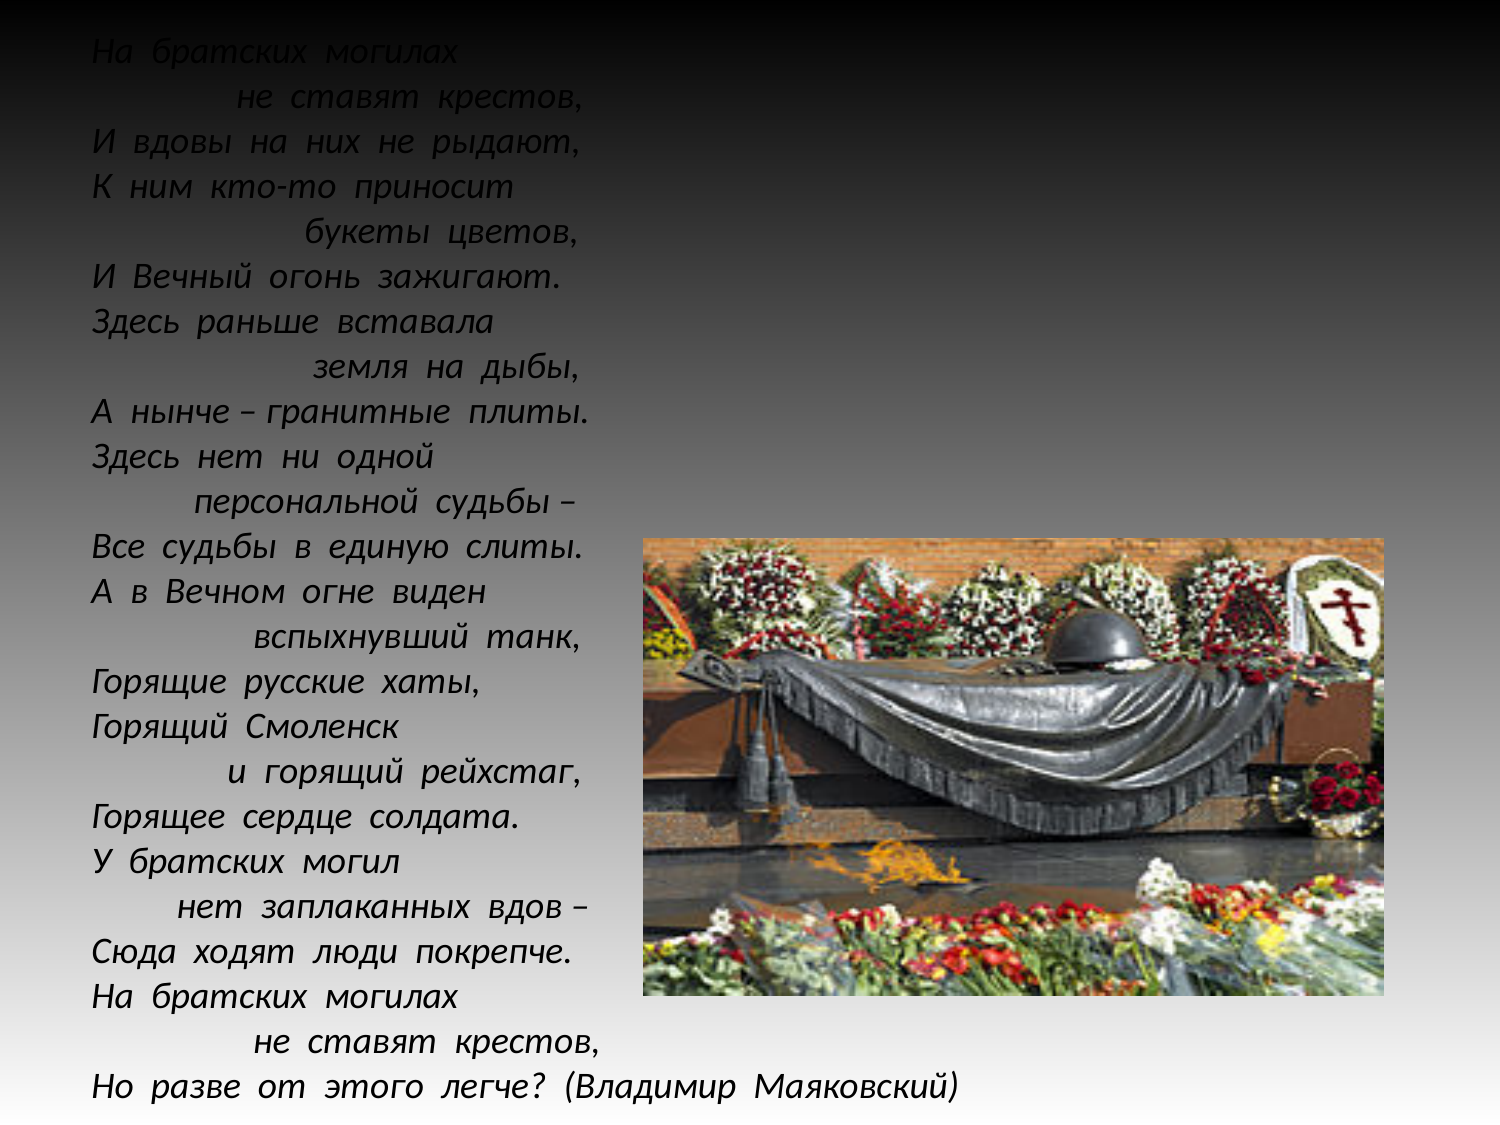

На братских могилах
 не ставят крестов,
И вдовы на них не рыдают,
К ним кто-то приносит
 букеты цветов,
И Вечный огонь зажигают.
Здесь раньше вставала
 земля на дыбы,
А нынче – гранитные плиты.
Здесь нет ни одной
 персональной судьбы –
Все судьбы в единую слиты.
А в Вечном огне виден
 вспыхнувший танк,
Горящие русские хаты,
Горящий Смоленск
 и горящий рейхстаг,
Горящее сердце солдата.
У братских могил
 нет заплаканных вдов –
Сюда ходят люди покрепче.
На братских могилах
 не ставят крестов,
Но разве от этого легче? (Владимир Маяковский)